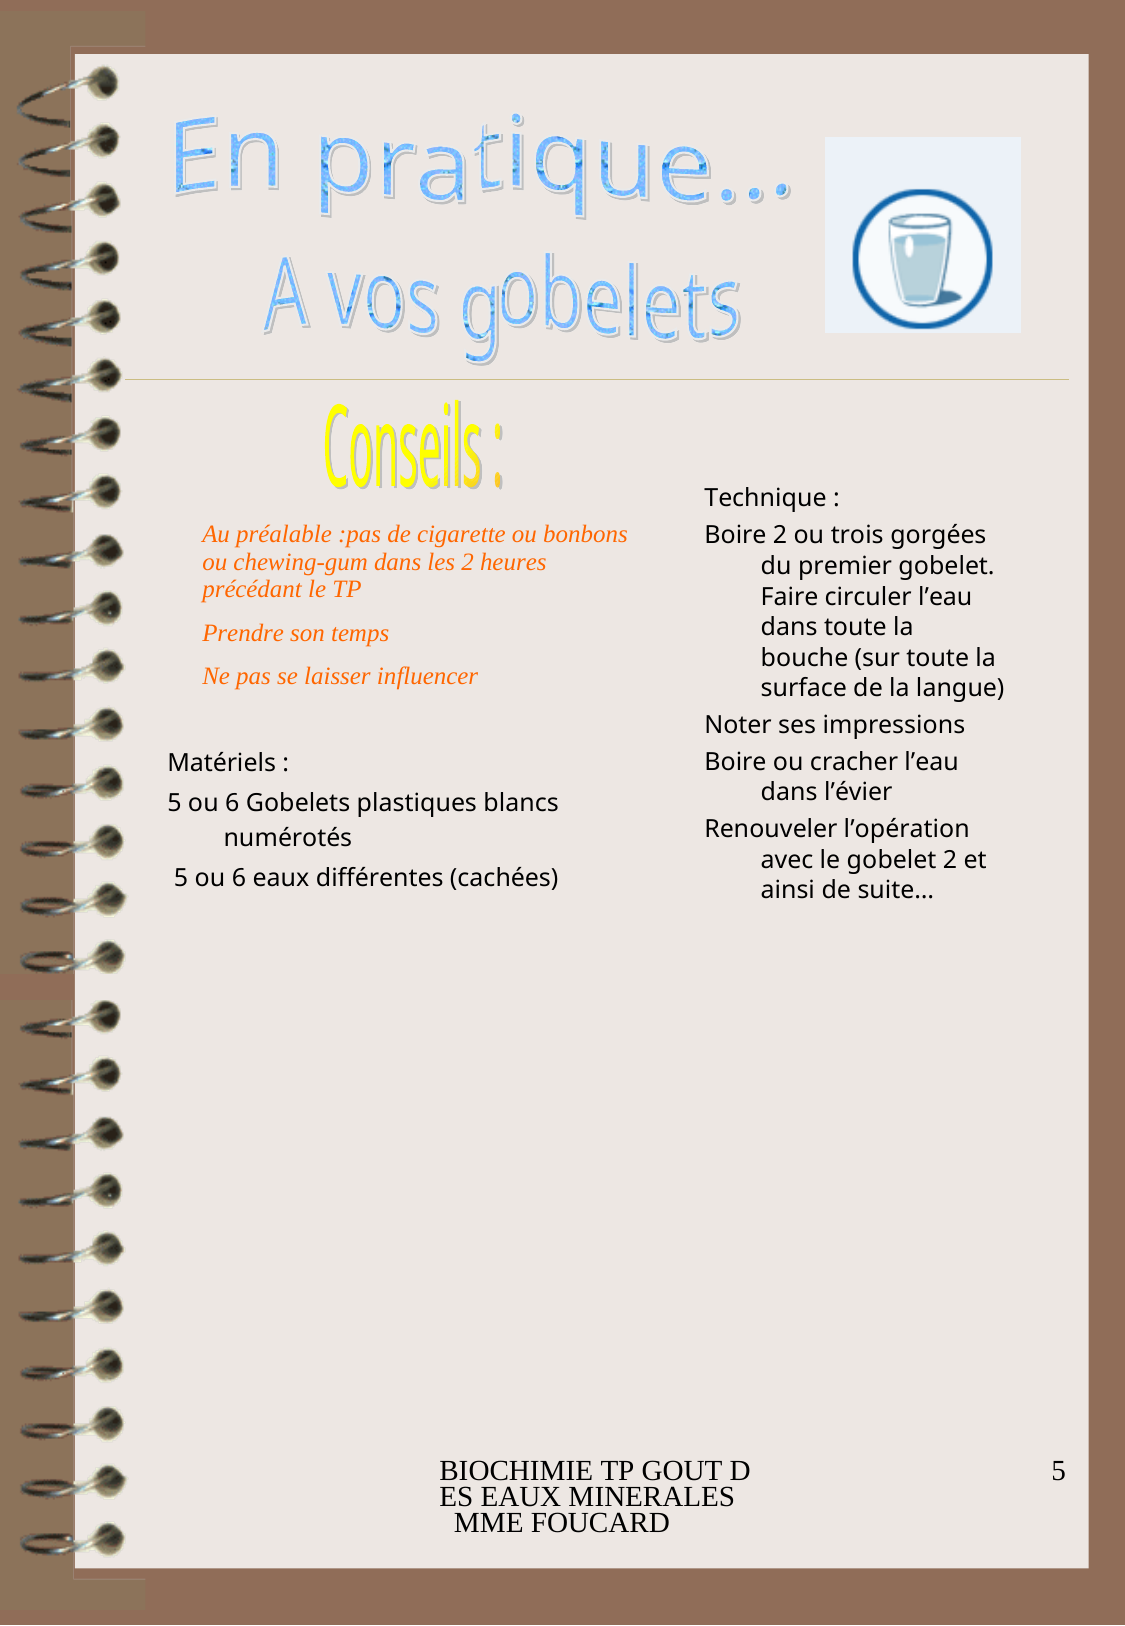

En pratique...
A vos gobelets
Conseils :
Technique :
Boire 2 ou trois gorgées du premier gobelet. Faire circuler l’eau dans toute la bouche (sur toute la surface de la langue)
Noter ses impressions
Boire ou cracher l’eau dans l’évier
Renouveler l’opération avec le gobelet 2 et ainsi de suite…
Au préalable :pas de cigarette ou bonbons ou chewing-gum dans les 2 heures précédant le TP
Prendre son temps
Ne pas se laisser influencer
Matériels :
5 ou 6 Gobelets plastiques blancs numérotés
 5 ou 6 eaux différentes (cachées)
BIOCHIMIE TP GOUT DES EAUX MINERALES MME FOUCARD
5